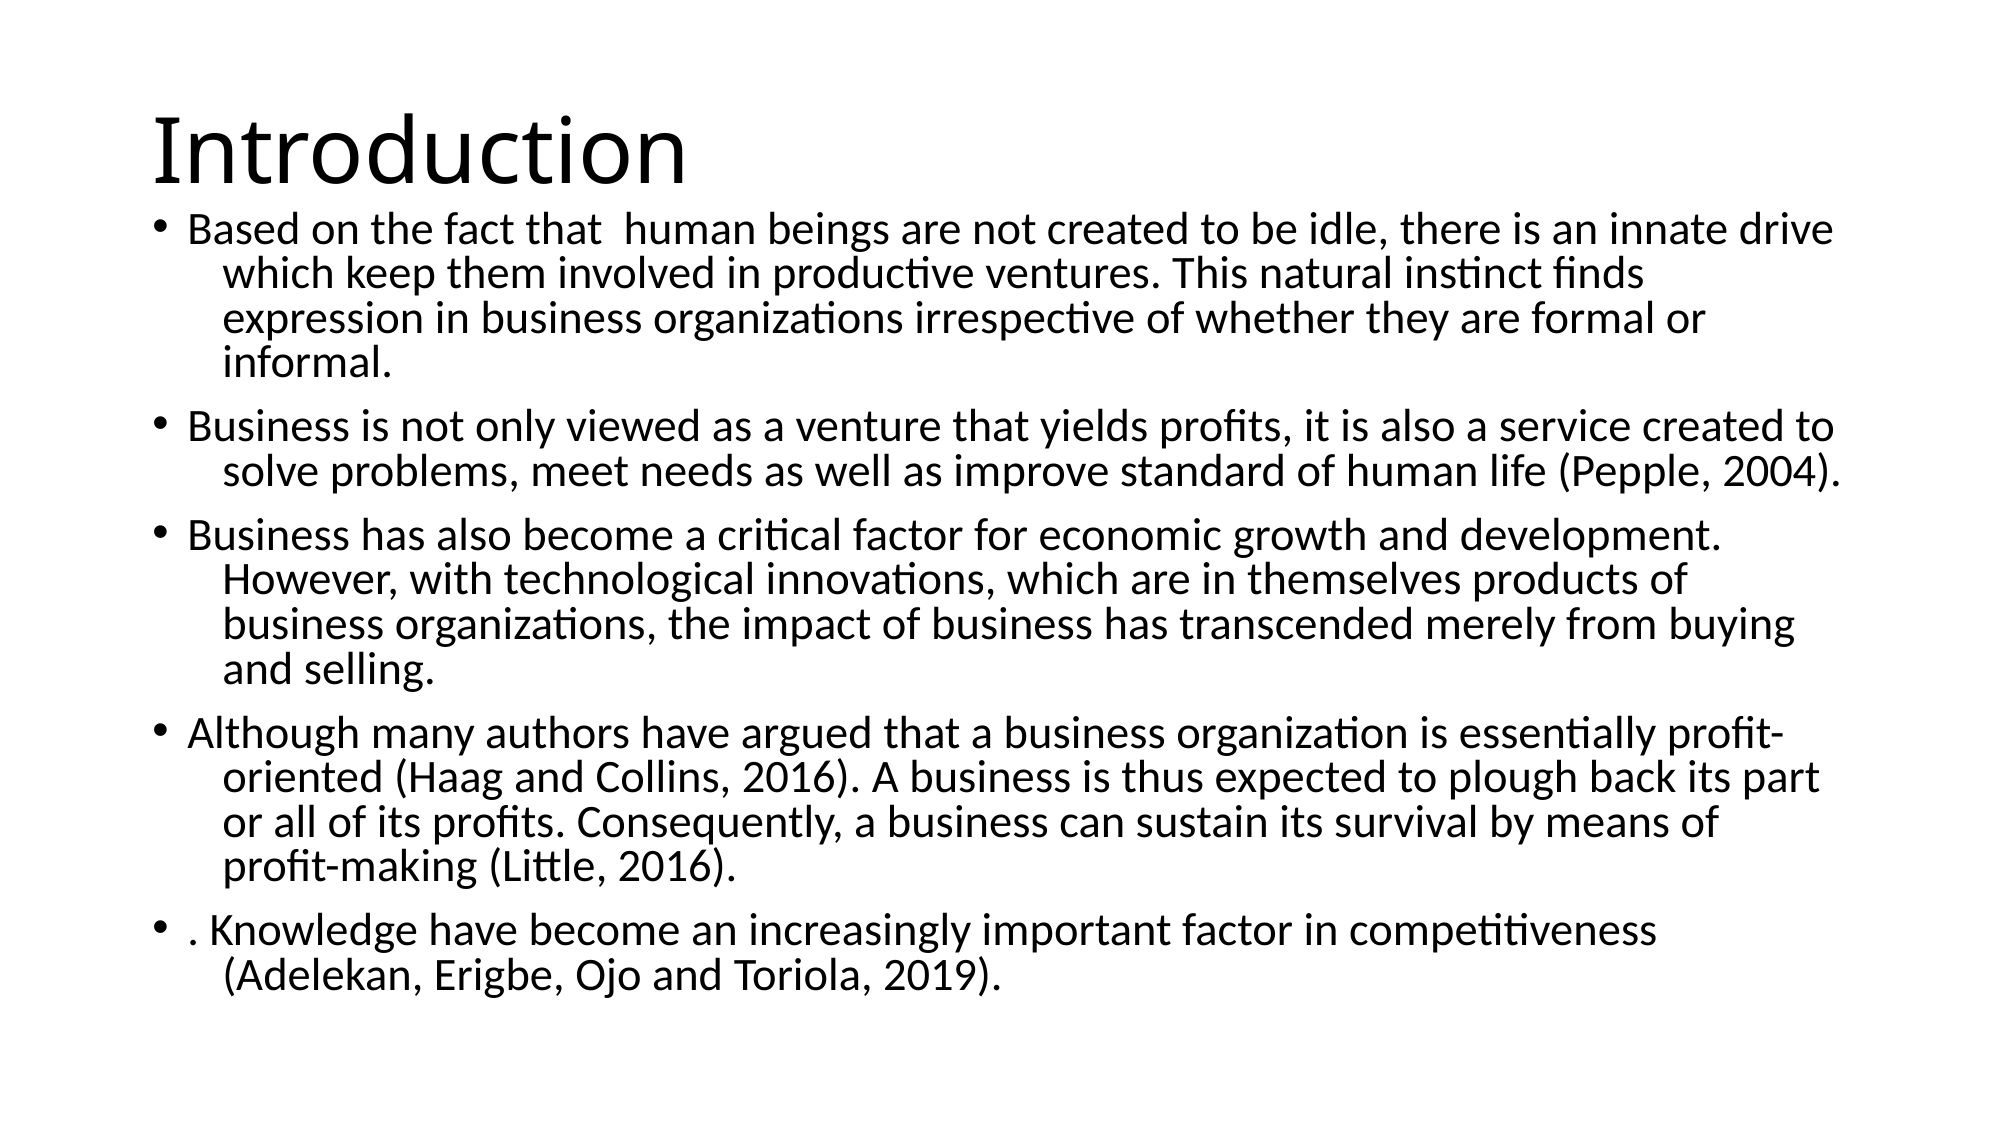

# Introduction
Based on the fact that human beings are not created to be idle, there is an innate drive which keep them involved in productive ventures. This natural instinct finds expression in business organizations irrespective of whether they are formal or informal.
Business is not only viewed as a venture that yields profits, it is also a service created to solve problems, meet needs as well as improve standard of human life (Pepple, 2004).
Business has also become a critical factor for economic growth and development. However, with technological innovations, which are in themselves products of business organizations, the impact of business has transcended merely from buying and selling.
Although many authors have argued that a business organization is essentially profit-oriented (Haag and Collins, 2016). A business is thus expected to plough back its part or all of its profits. Consequently, a business can sustain its survival by means of profit-making (Little, 2016).
. Knowledge have become an increasingly important factor in competitiveness (Adelekan, Erigbe, Ojo and Toriola, 2019).